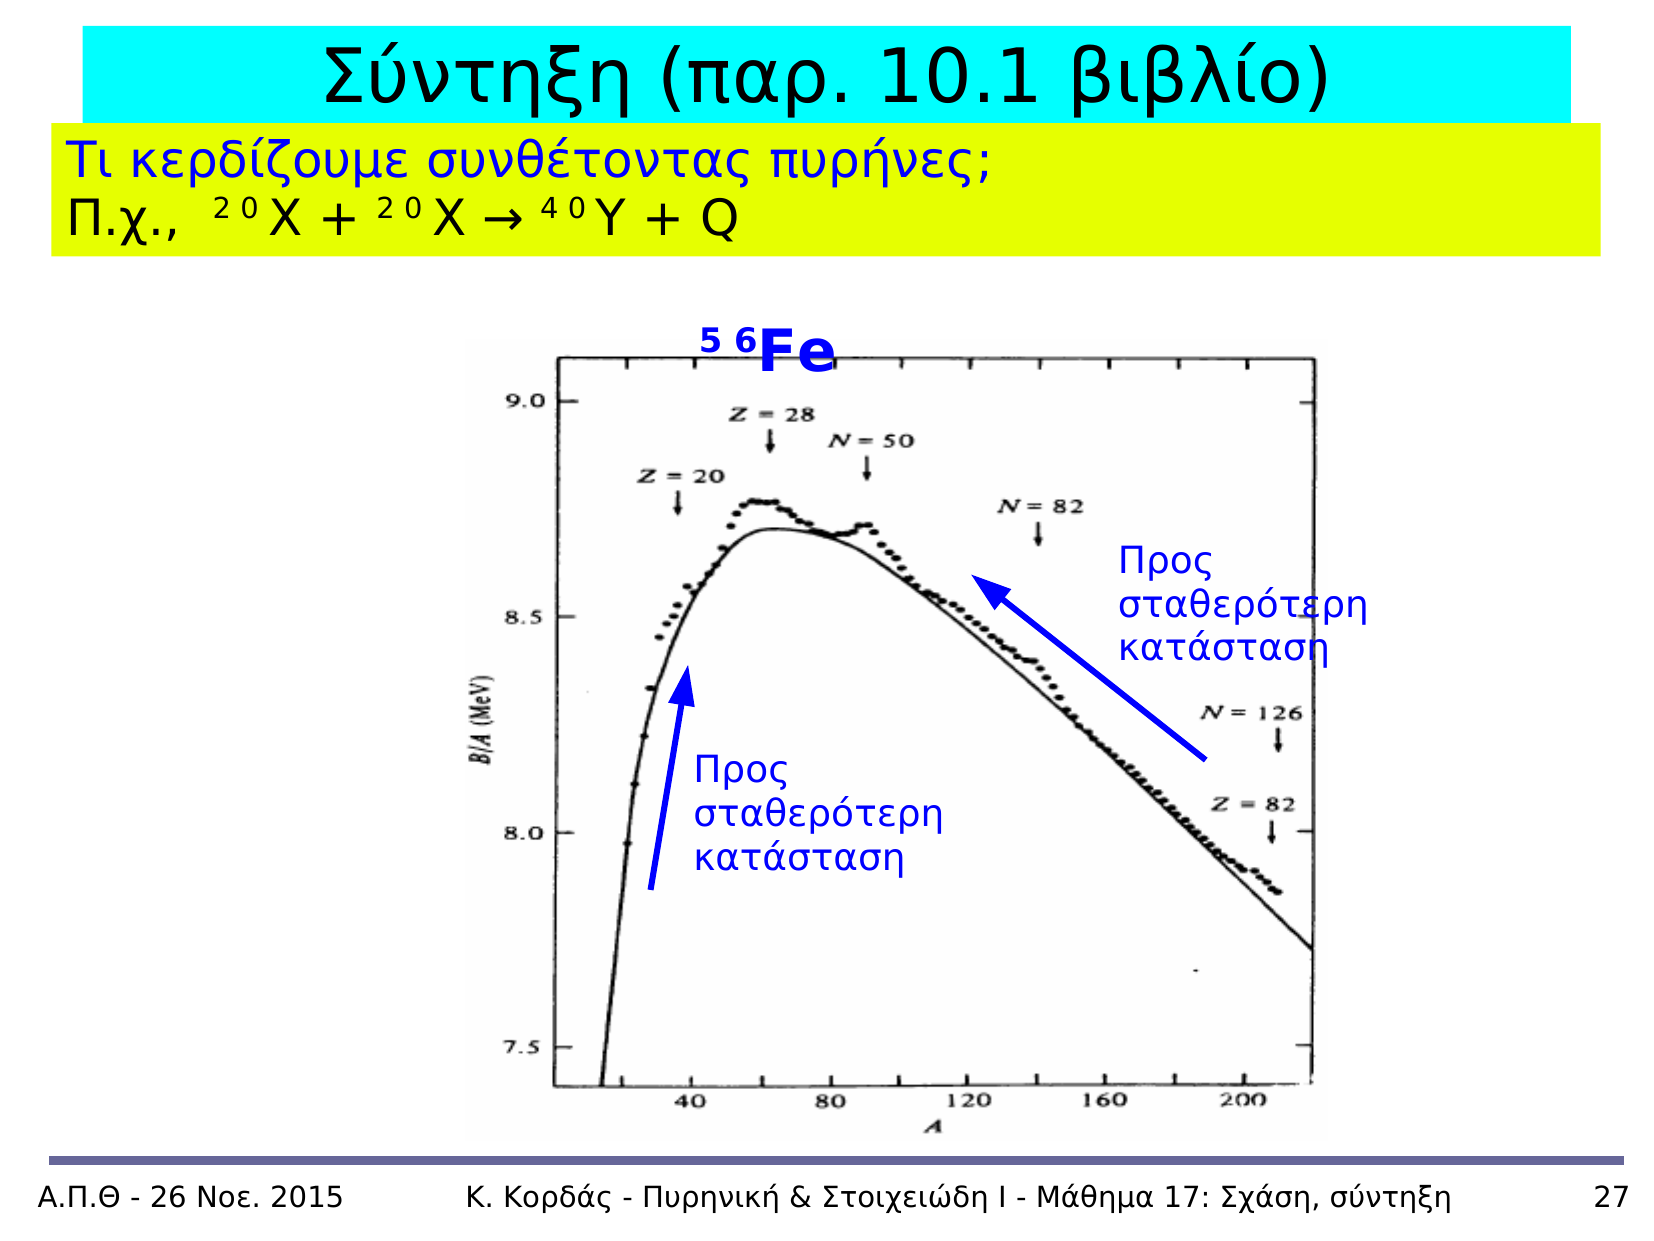

# Σύντηξη (παρ. 10.1 βιβλίο)
Τι κερδίζουμε συνθέτοντας πυρήνες;
Π.χ., 2 0 Χ + 2 0 Χ → 4 0 Υ + Q
5 6Fe
Προς σταθερότερη κατάσταση
Προς σταθερότερη κατάσταση
Α.Π.Θ - 26 Νοε. 2015
Κ. Κορδάς - Πυρηνική & Στοιχειώδη Ι - Μάθημα 17: Σχάση, σύντηξη
27